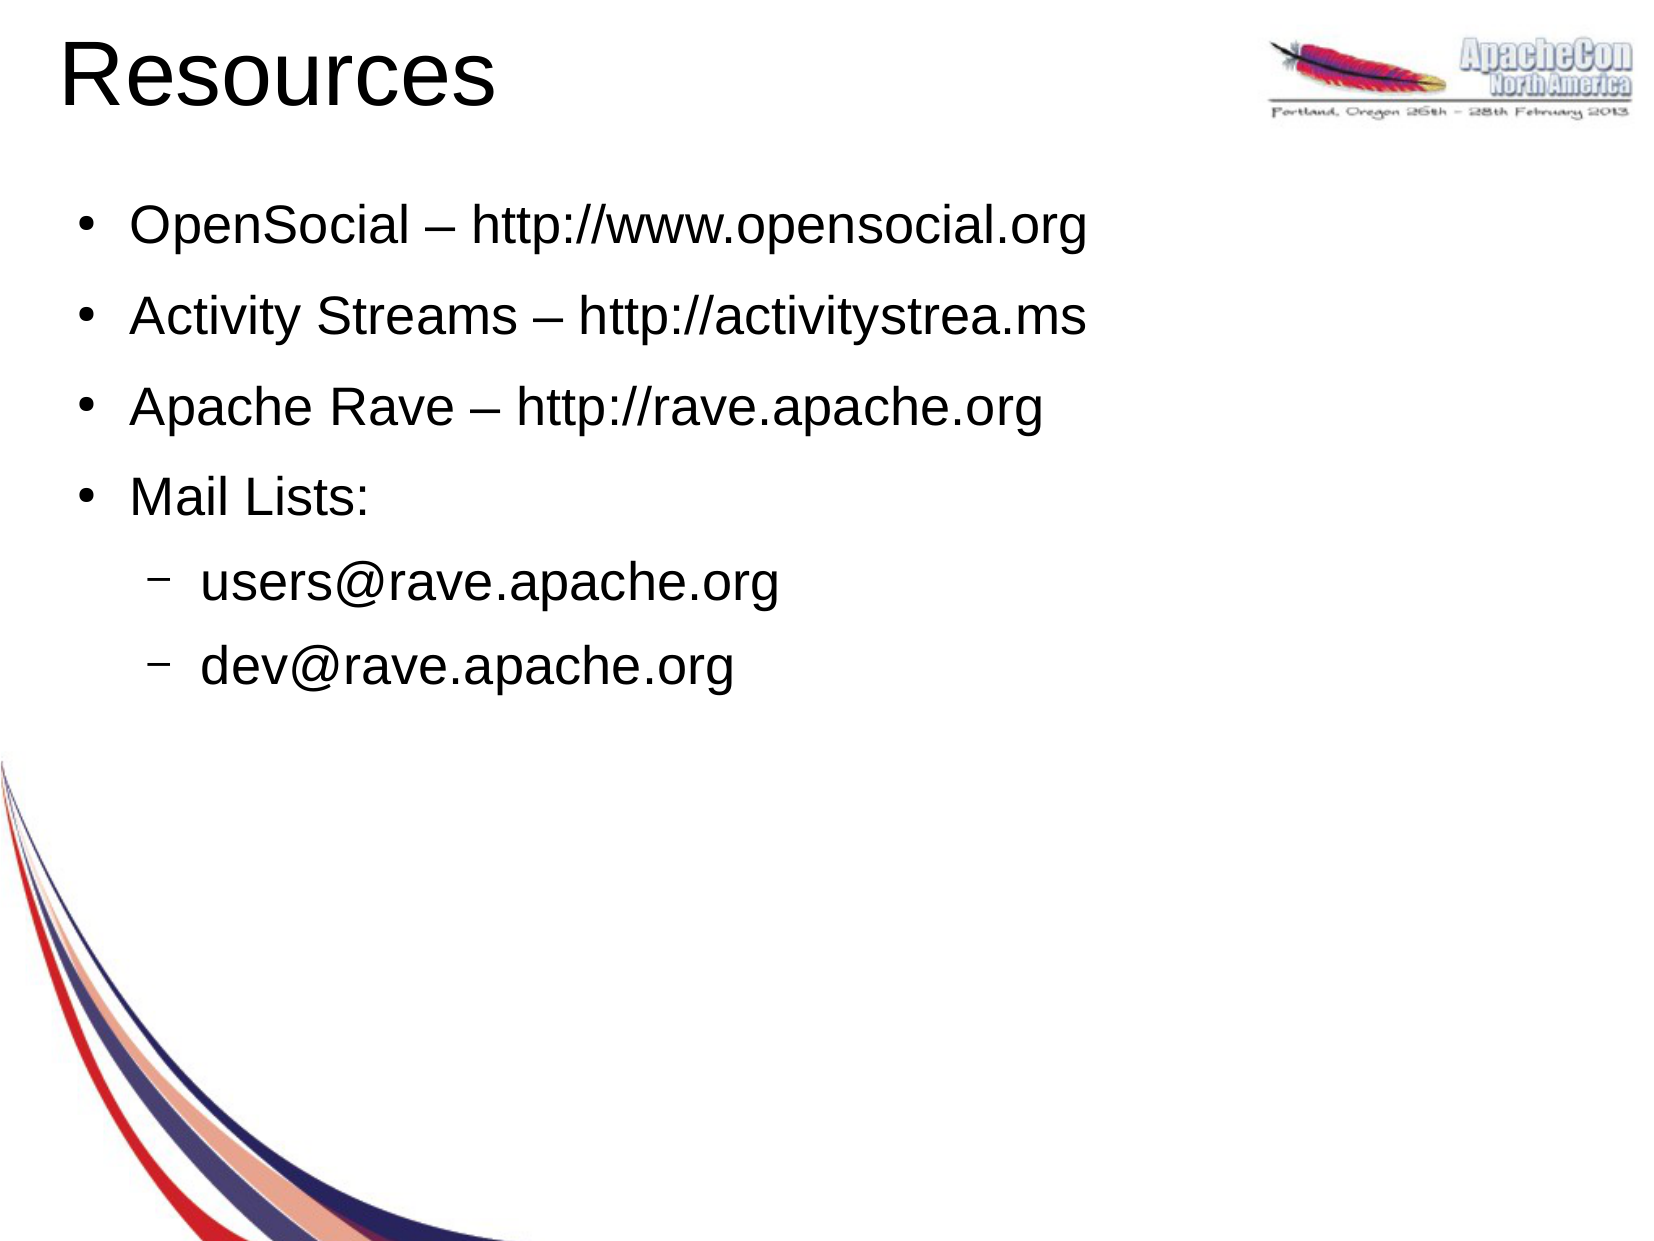

# Resources
OpenSocial – http://www.opensocial.org
Activity Streams – http://activitystrea.ms
Apache Rave – http://rave.apache.org
Mail Lists:
users@rave.apache.org
dev@rave.apache.org